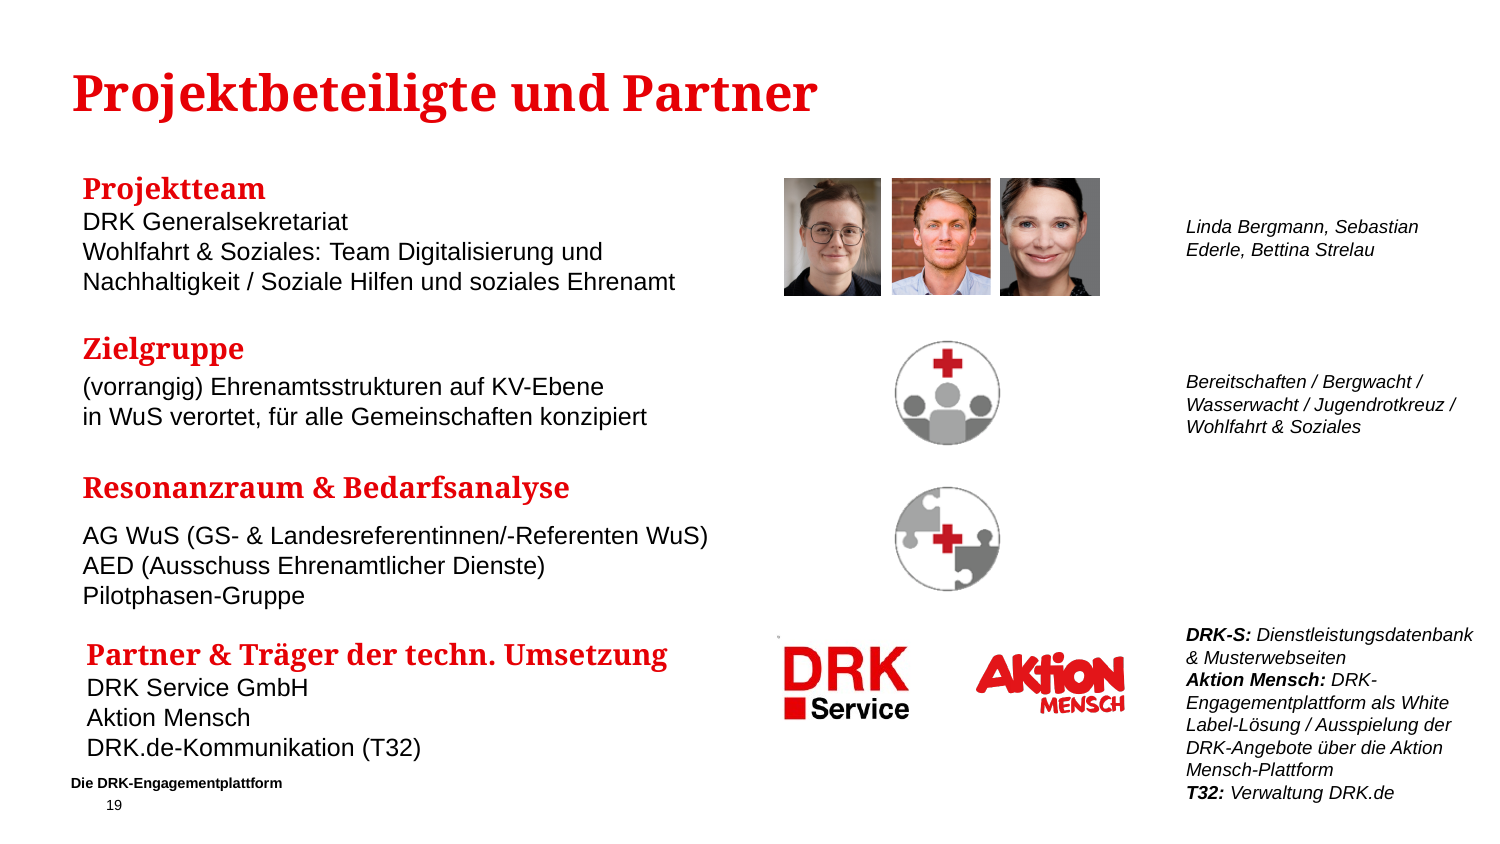

# Projektbeteiligte und Partner
Projektteam
DRK Generalsekretariat
Wohlfahrt & Soziales: Team Digitalisierung und Nachhaltigkeit / Soziale Hilfen und soziales Ehrenamt
Linda Bergmann, Sebastian Ederle, Bettina Strelau
Zielgruppe
(vorrangig) Ehrenamtsstrukturen auf KV-Ebene
in WuS verortet, für alle Gemeinschaften konzipiert
Bereitschaften / Bergwacht / Wasserwacht / Jugendrotkreuz / Wohlfahrt & Soziales
Resonanzraum & Bedarfsanalyse
AG WuS (GS- & Landesreferentinnen/-Referenten WuS)
AED (Ausschuss Ehrenamtlicher Dienste)
Pilotphasen-Gruppe
DRK-S: Dienstleistungsdatenbank & Musterwebseiten
Aktion Mensch: DRK-Engagementplattform als White Label-Lösung / Ausspielung der DRK-Angebote über die Aktion Mensch-Plattform
T32: Verwaltung DRK.de
Partner & Träger der techn. Umsetzung
DRK Service GmbH
Aktion Mensch
DRK.de-Kommunikation (T32)
Die DRK-Engagementplattform